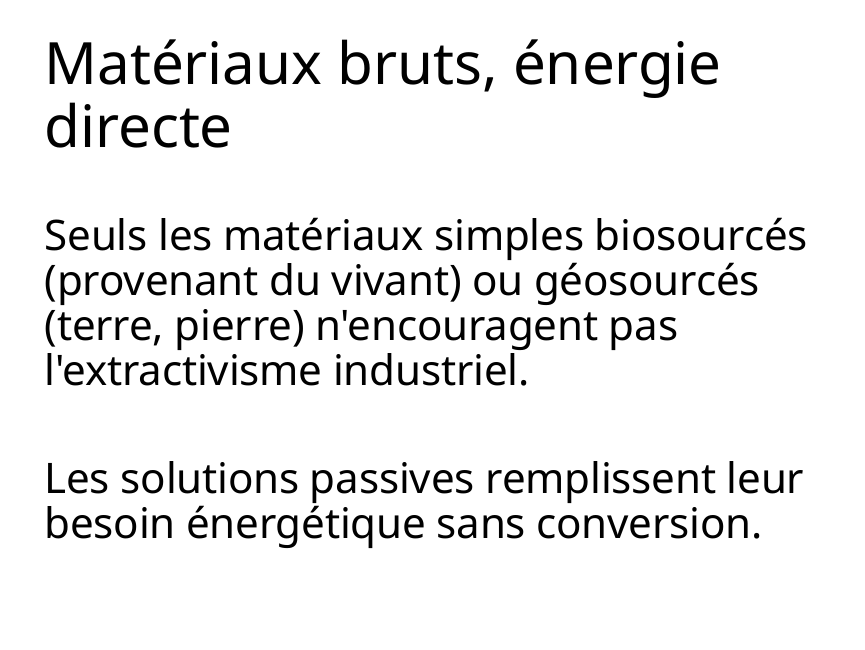

# Matériaux bruts, énergie directe
Seuls les matériaux simples biosourcés (provenant du vivant) ou géosourcés (terre, pierre) n'encouragent pas l'extractivisme industriel.
Les solutions passives remplissent leur besoin énergétique sans conversion.